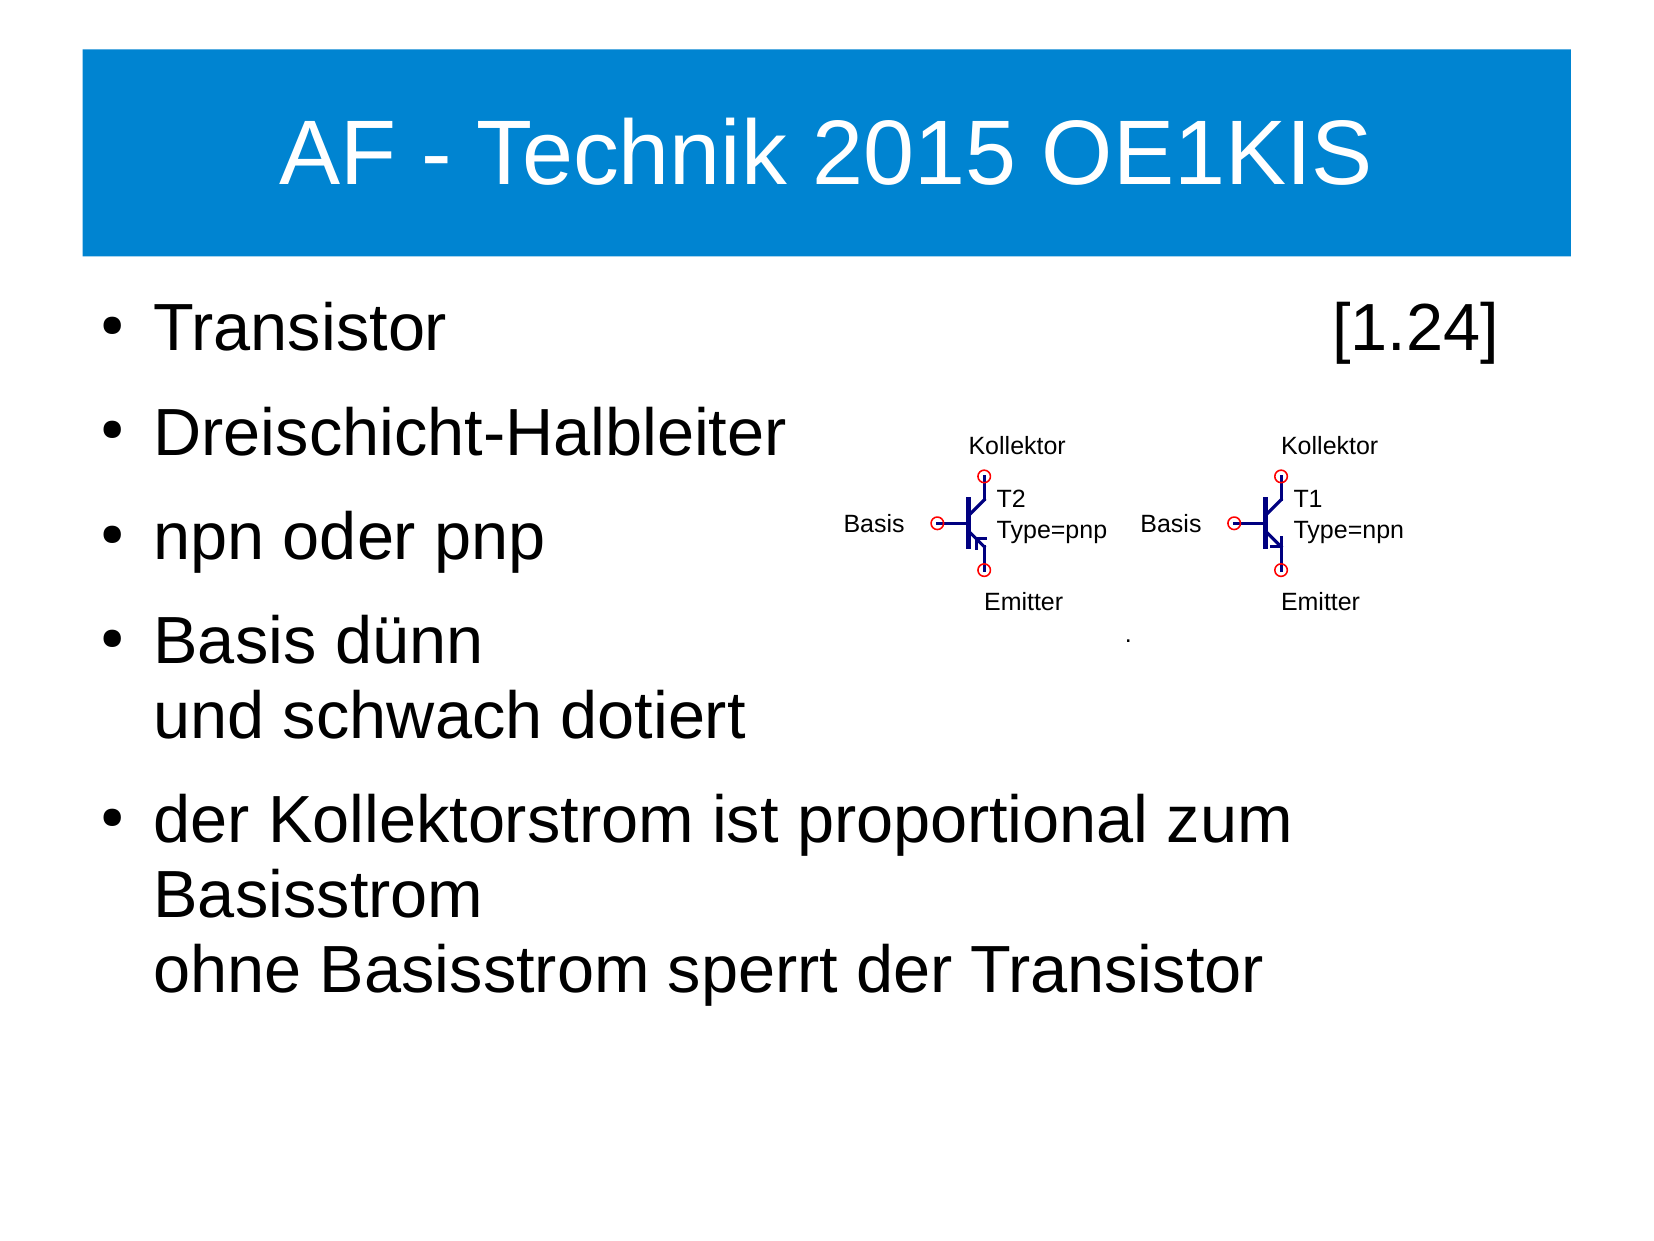

#
AF - Technik 2015 OE1KIS
Transistor [1.24]
Dreischicht-Halbleiter
npn oder pnp
Basis dünn
und schwach dotiert
der Kollektorstrom ist proportional zum Basisstrom
ohne Basisstrom sperrt der Transistor